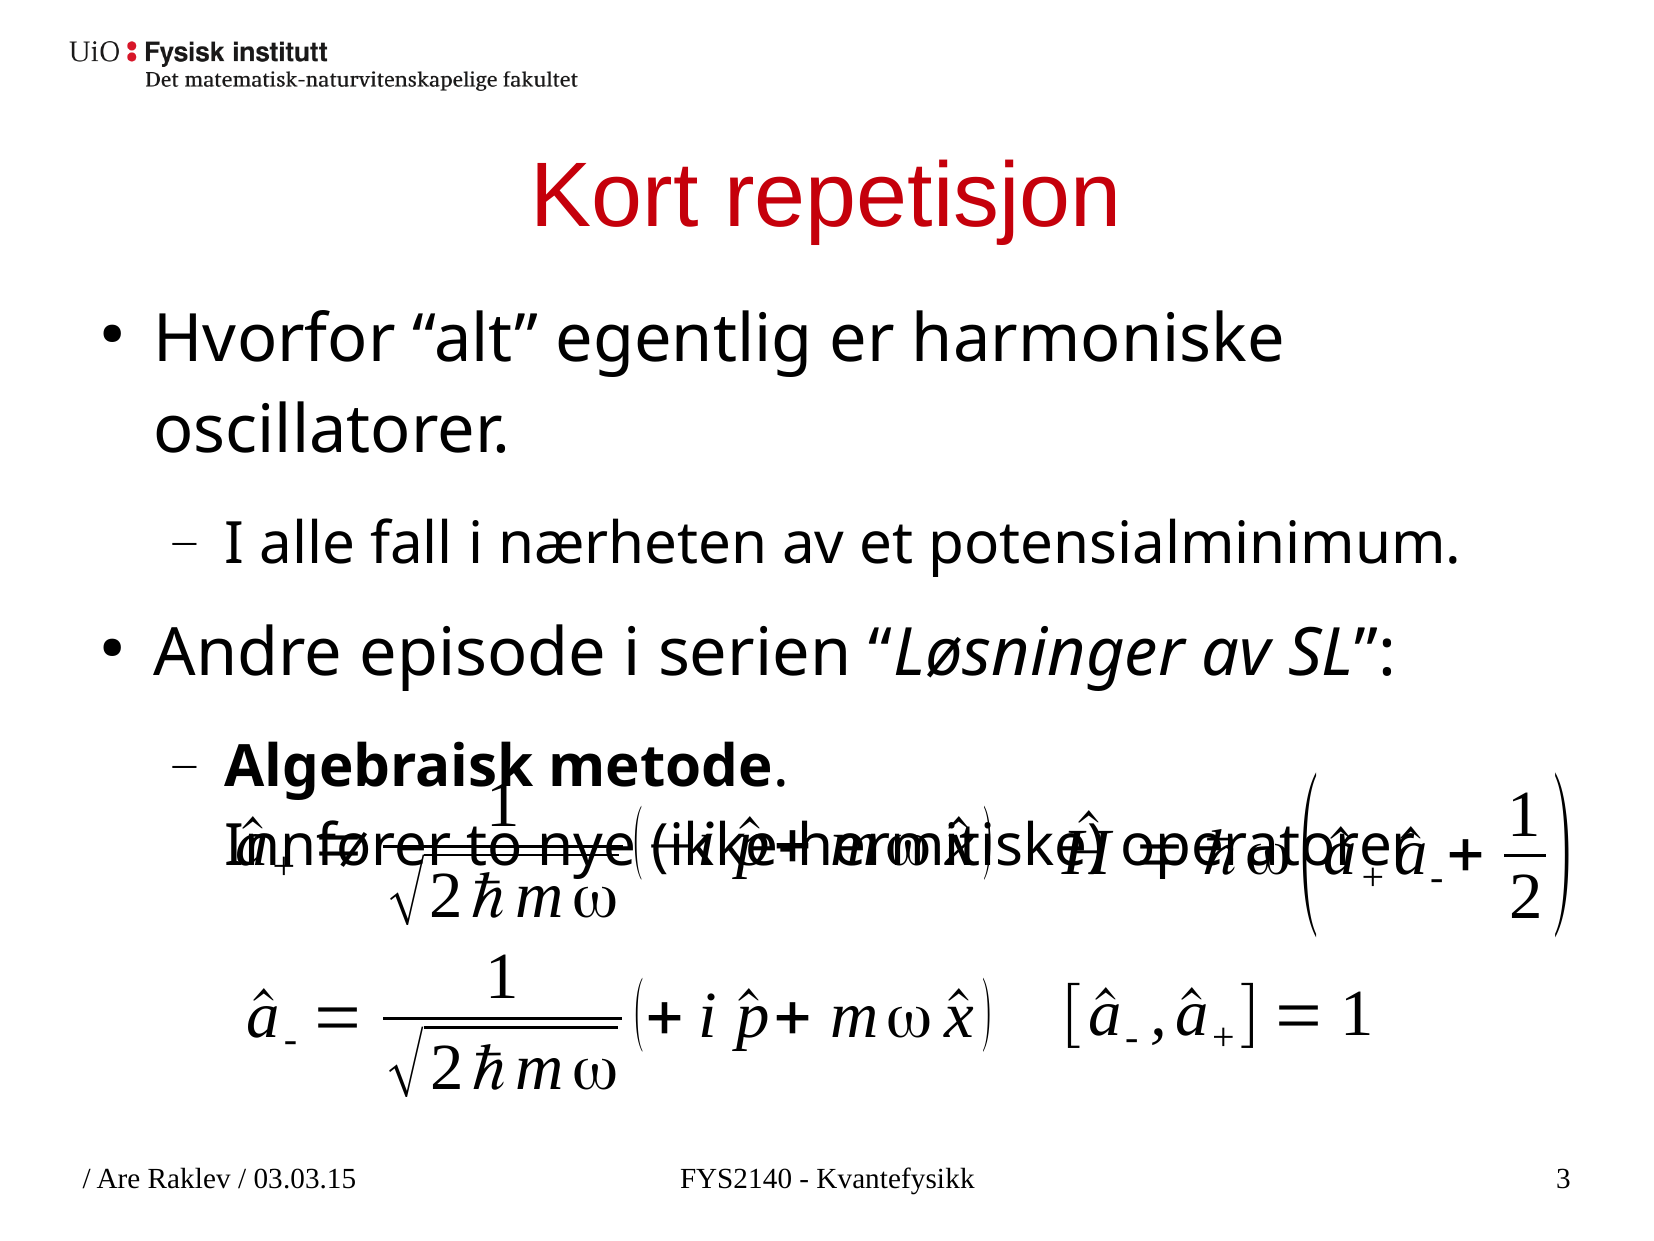

# Kort repetisjon
Hvorfor “alt” egentlig er harmoniske oscillatorer.
I alle fall i nærheten av et potensialminimum.
Andre episode i serien “Løsninger av SL”:
Algebraisk metode.
Innfører to nye (ikke-hermitiske) operatorer
/ Are Raklev / 03.03.15
FYS2140 - Kvantefysikk
3